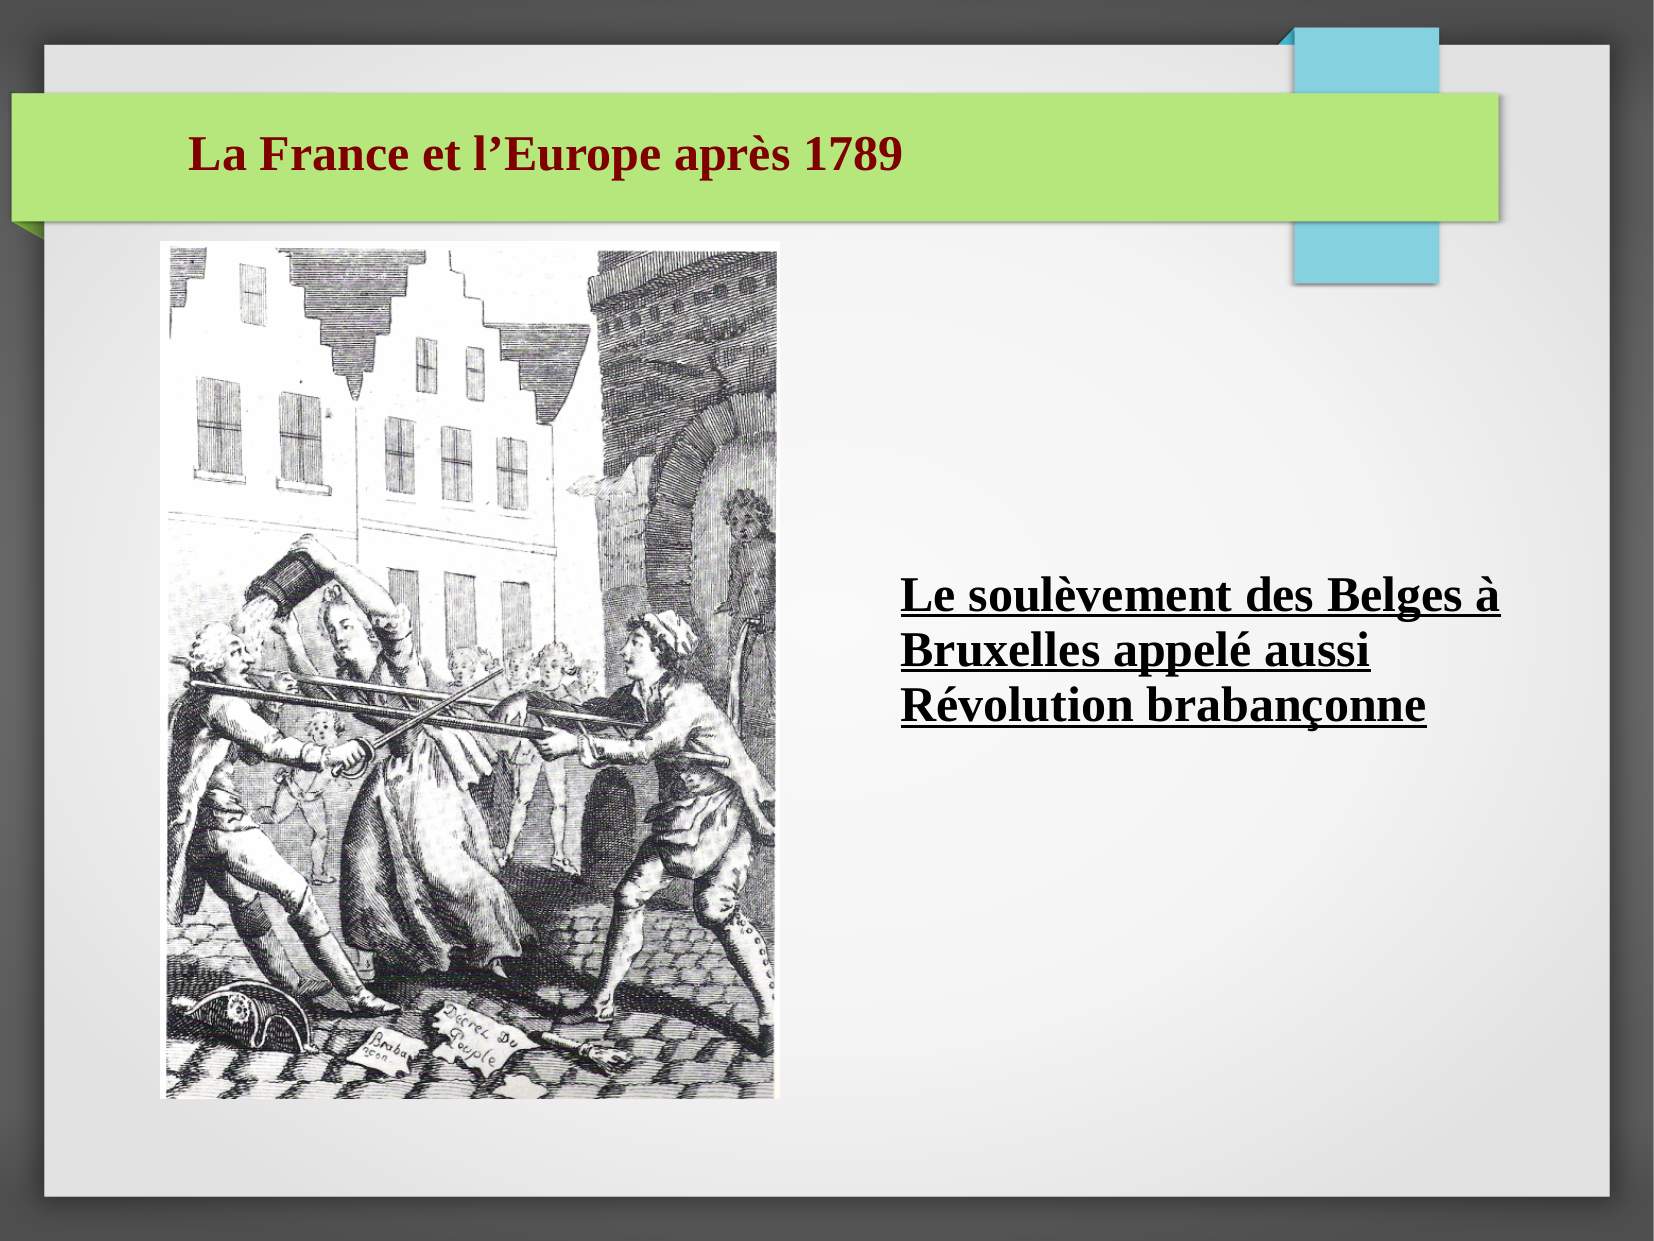

# La France et l’Europe après 1789
Le soulèvement des Belges à Bruxelles appelé aussi Révolution brabançonne